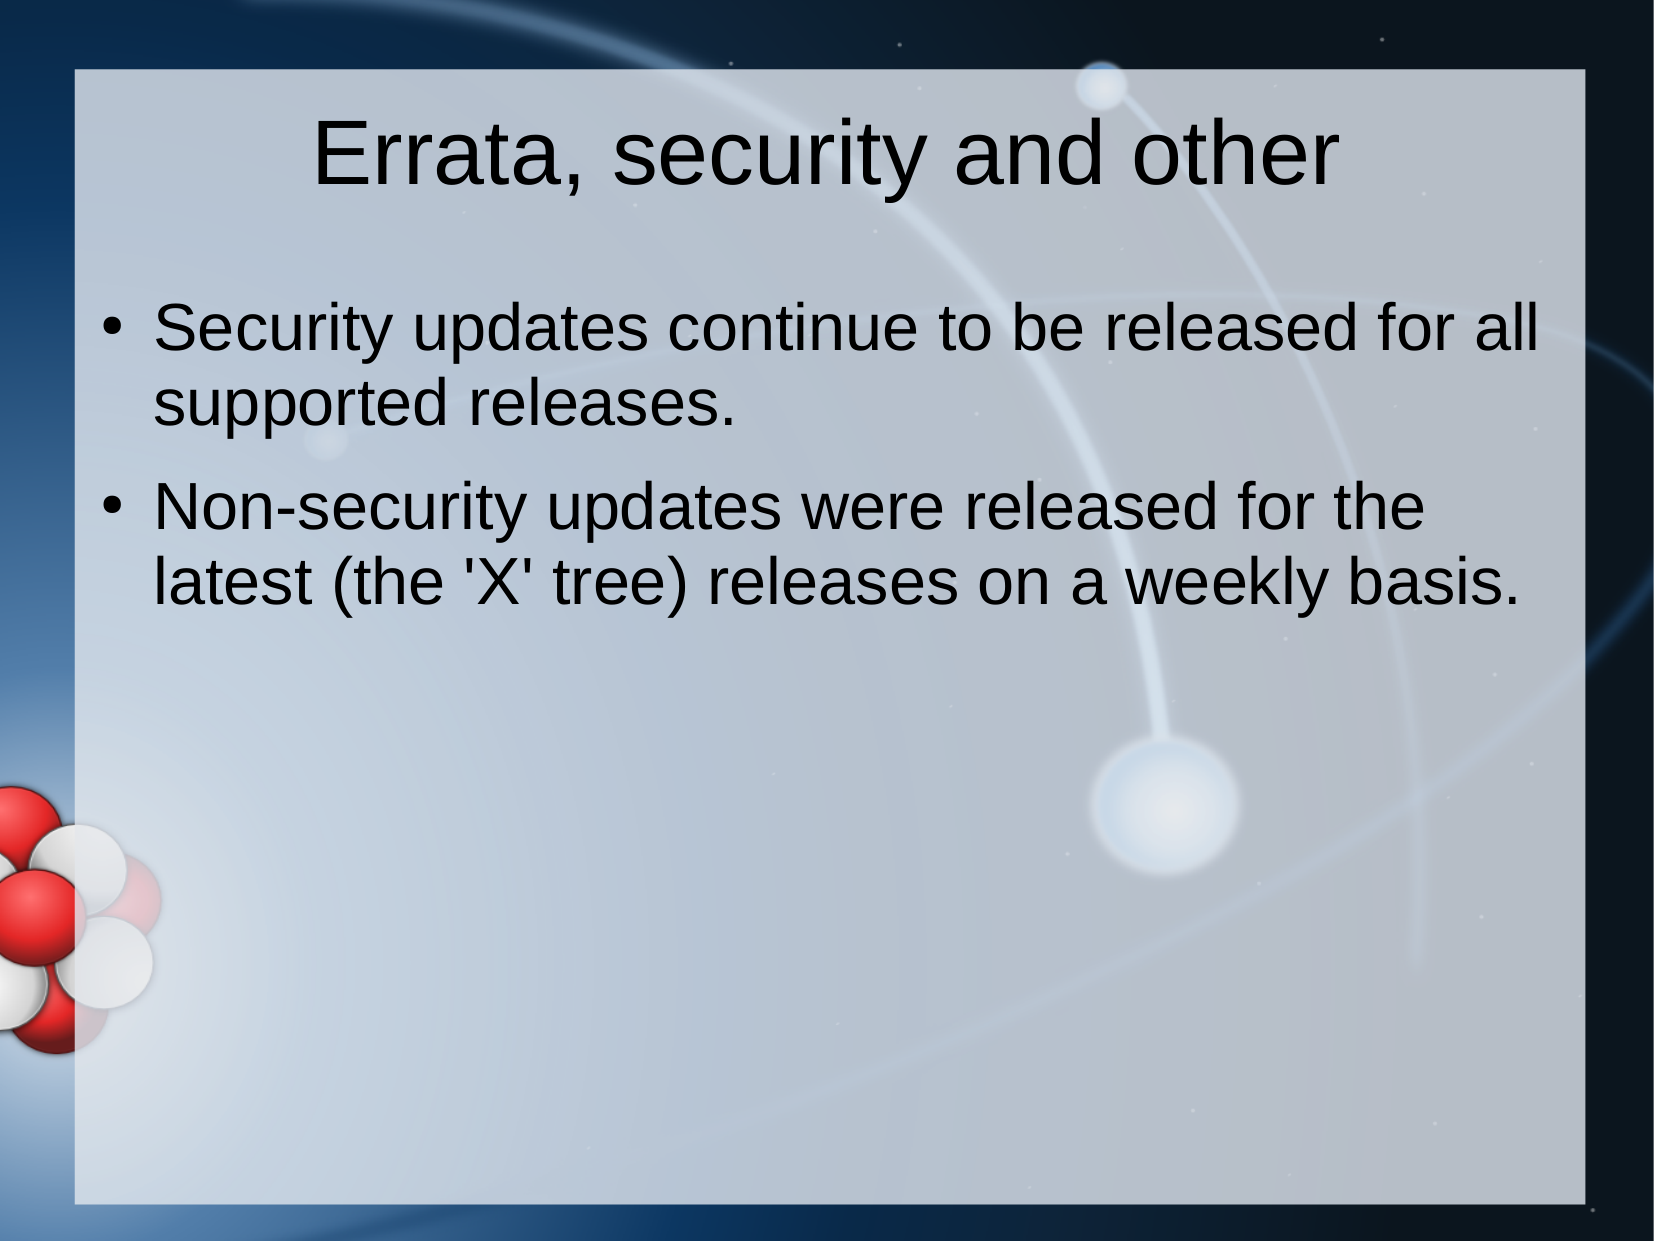

# Errata, security and other
Security updates continue to be released for all supported releases.
Non-security updates were released for the latest (the 'X' tree) releases on a weekly basis.